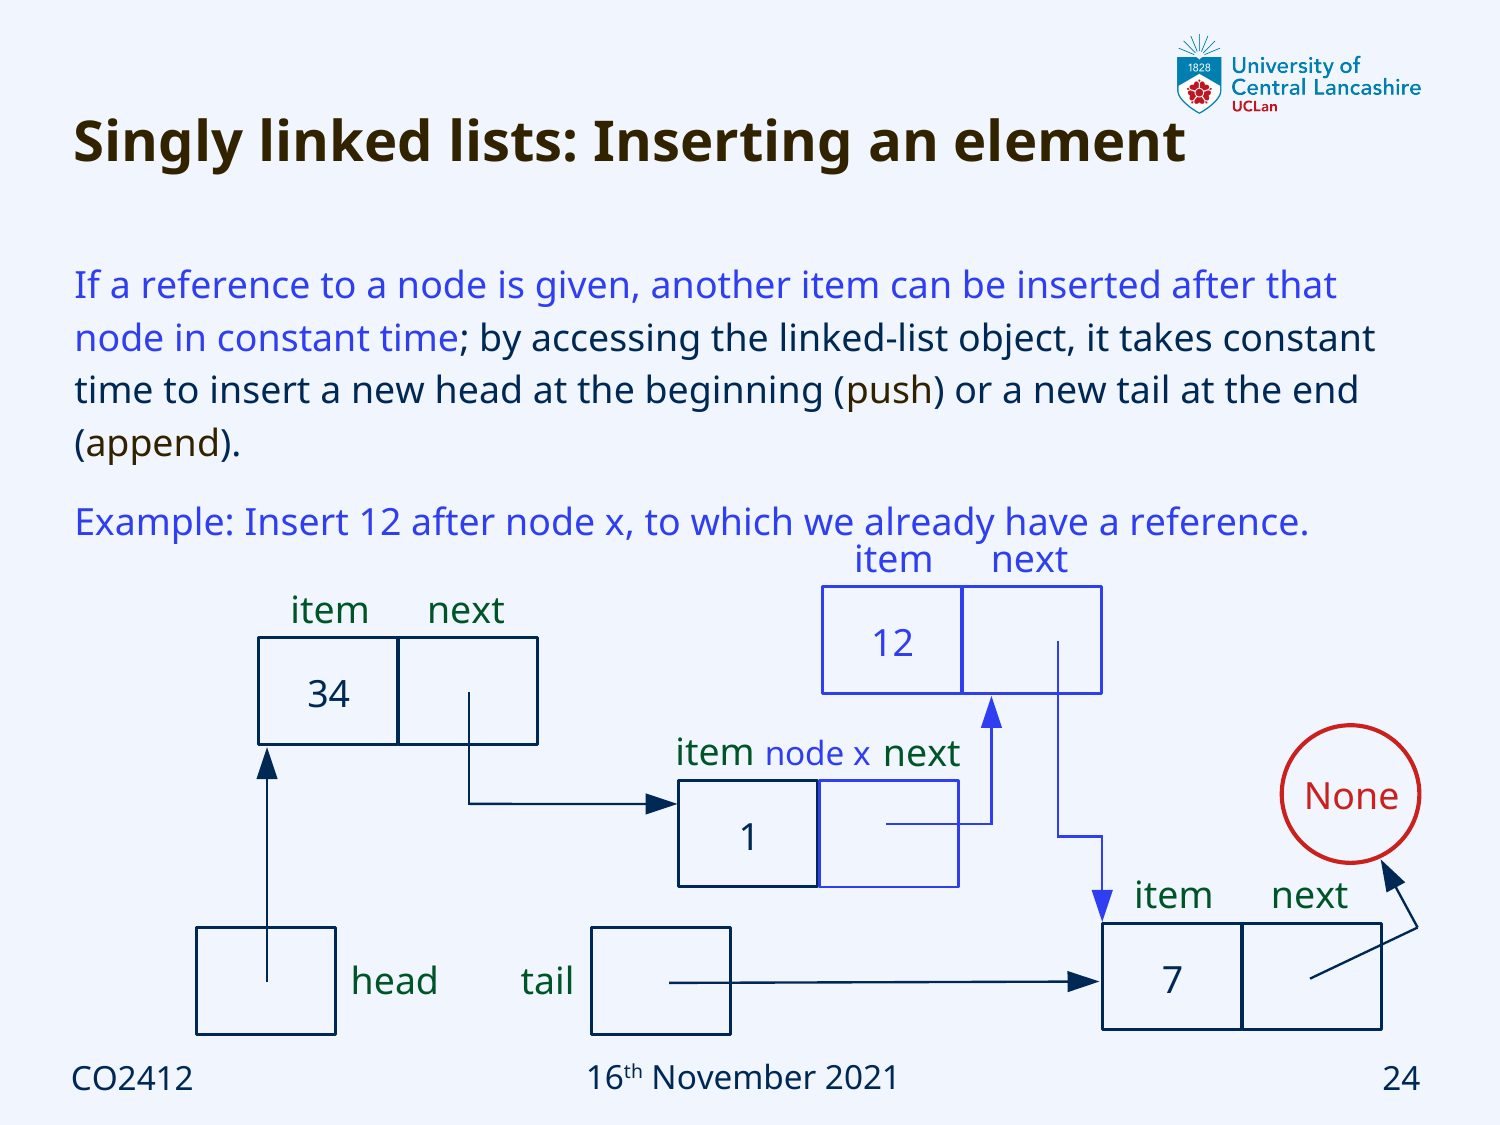

# Singly linked lists: Inserting an element
If a reference to a node is given, another item can be inserted after that node in constant time; by accessing the linked-list object, it takes constant time to insert a new head at the beginning (push) or a new tail at the end (append).
Example: Insert 12 after node x, to which we already have a reference.
item
next
item
next
12
34
item
next
node x
None
1
item
next
7
head
tail